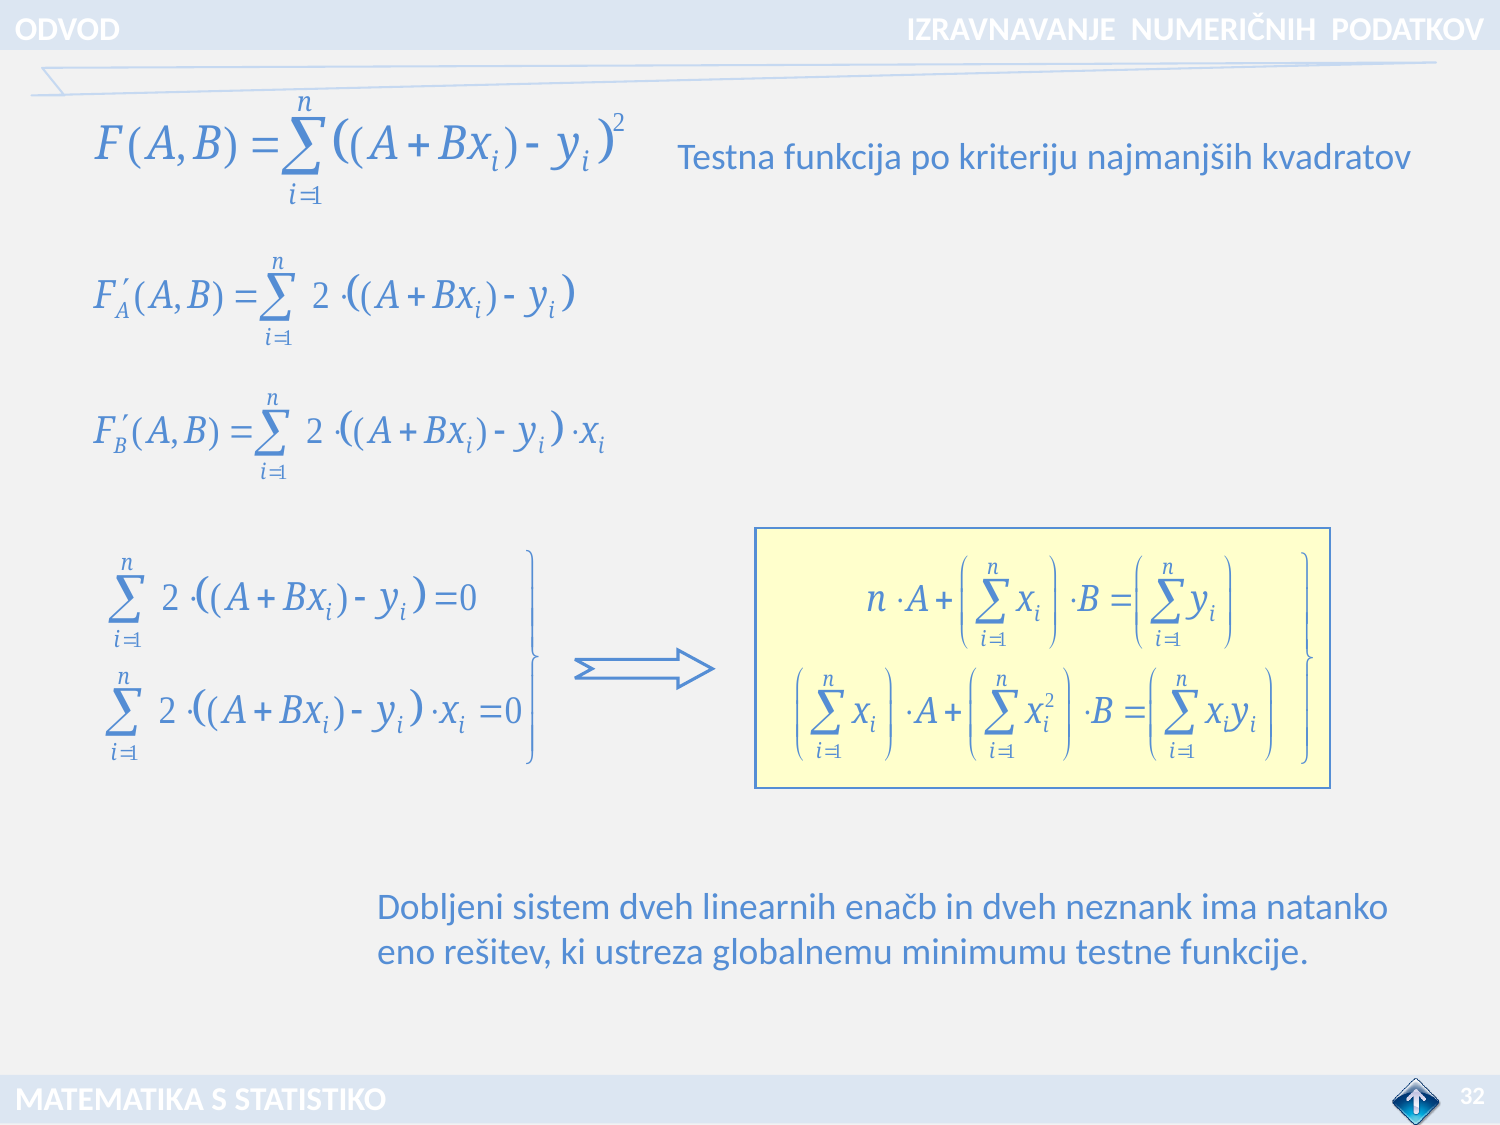

ODVOD
IZRAVNAVANJE NUMERIČNIH PODATKOV
Testna funkcija po kriteriju najmanjših kvadratov
Dobljeni sistem dveh linearnih enačb in dveh neznank ima natanko eno rešitev, ki ustreza globalnemu minimumu testne funkcije.
MATEMATIKA S STATISTIKO